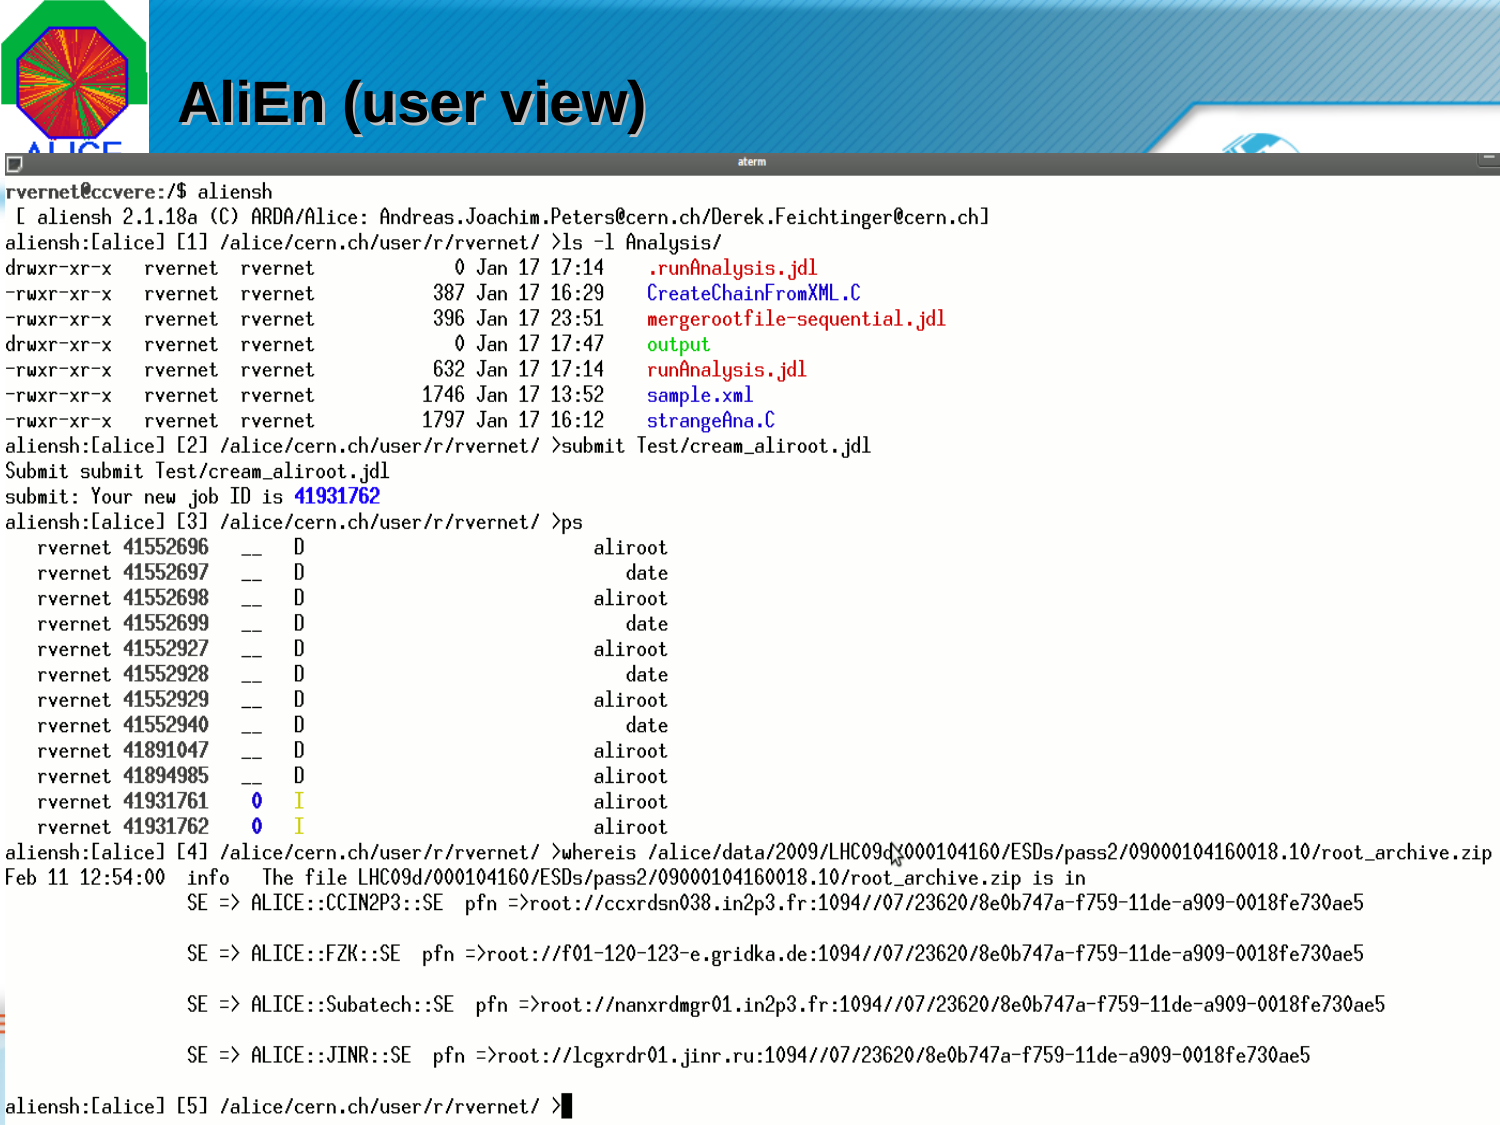

# AliEn (user view)
14
R. Vernet